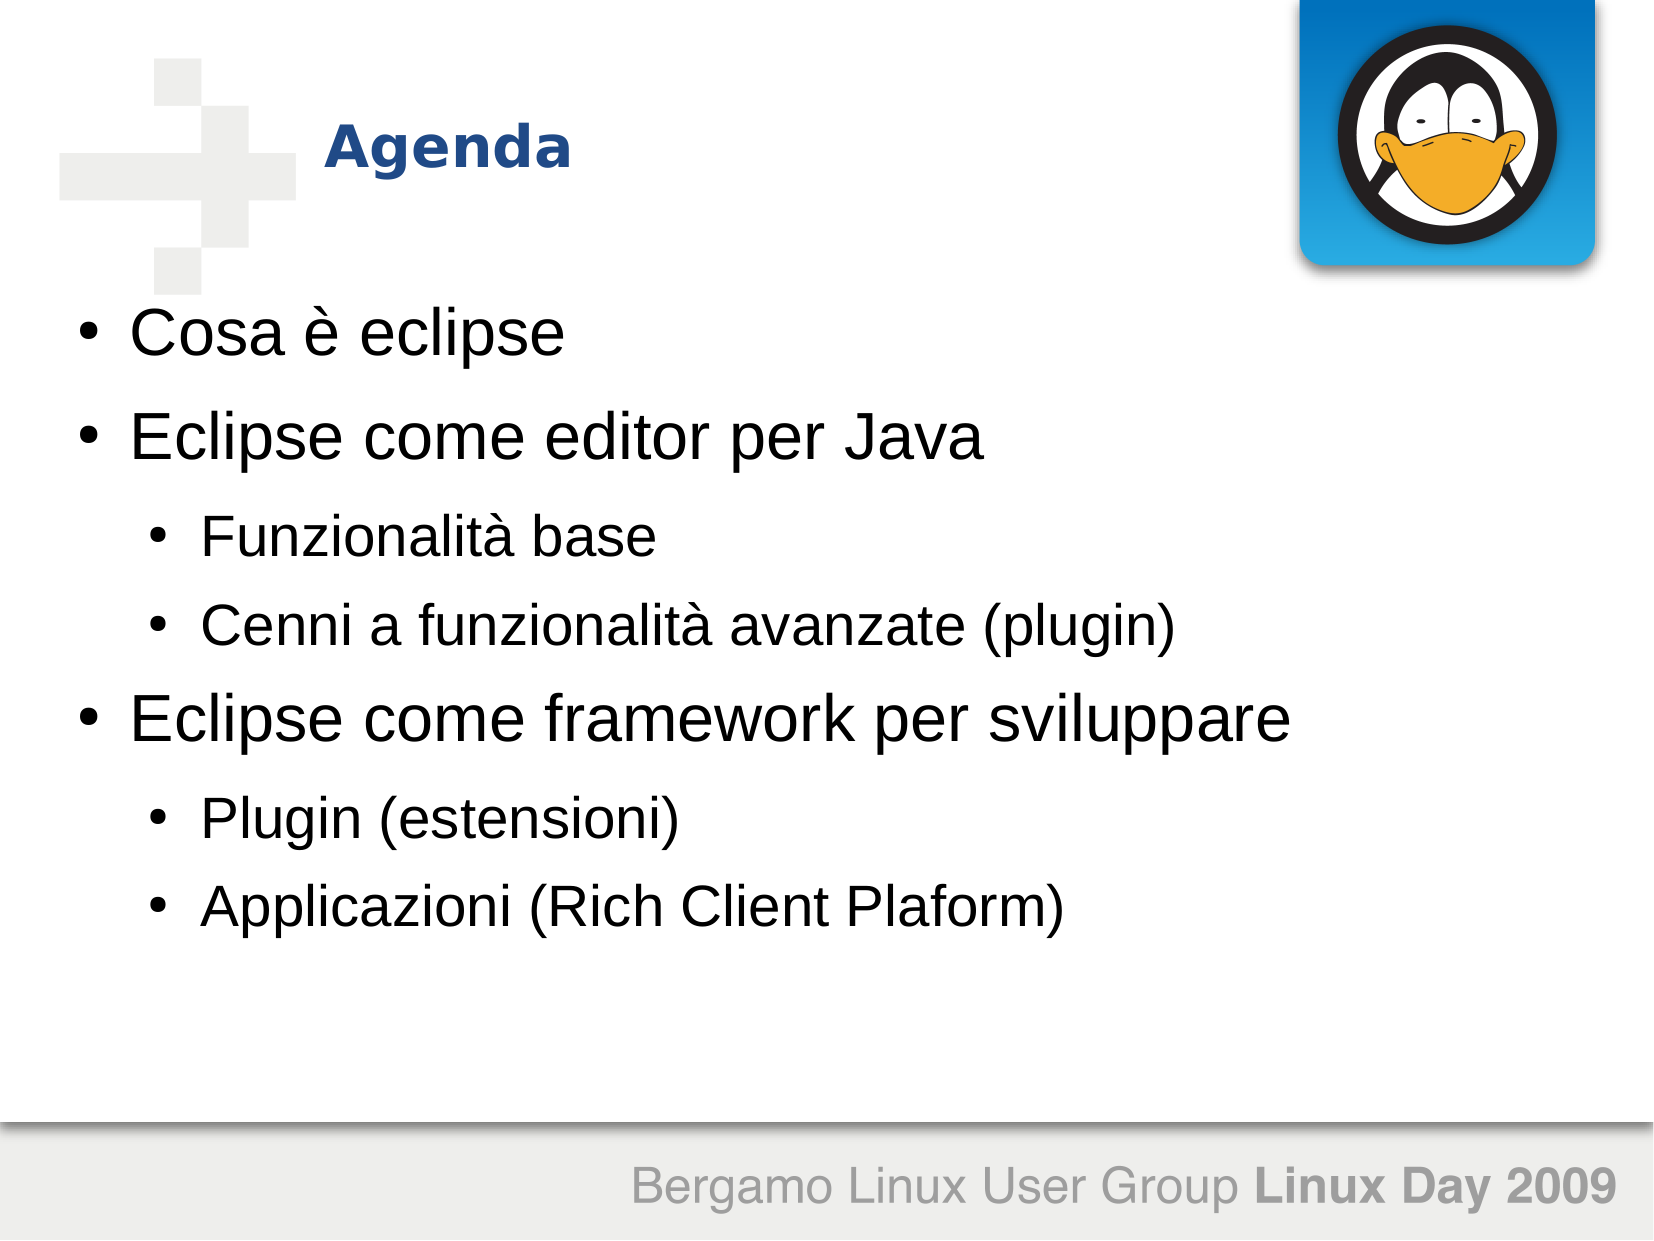

# Agenda
Cosa è eclipse
Eclipse come editor per Java
Funzionalità base
Cenni a funzionalità avanzate (plugin)
Eclipse come framework per sviluppare
Plugin (estensioni)
Applicazioni (Rich Client Plaform)